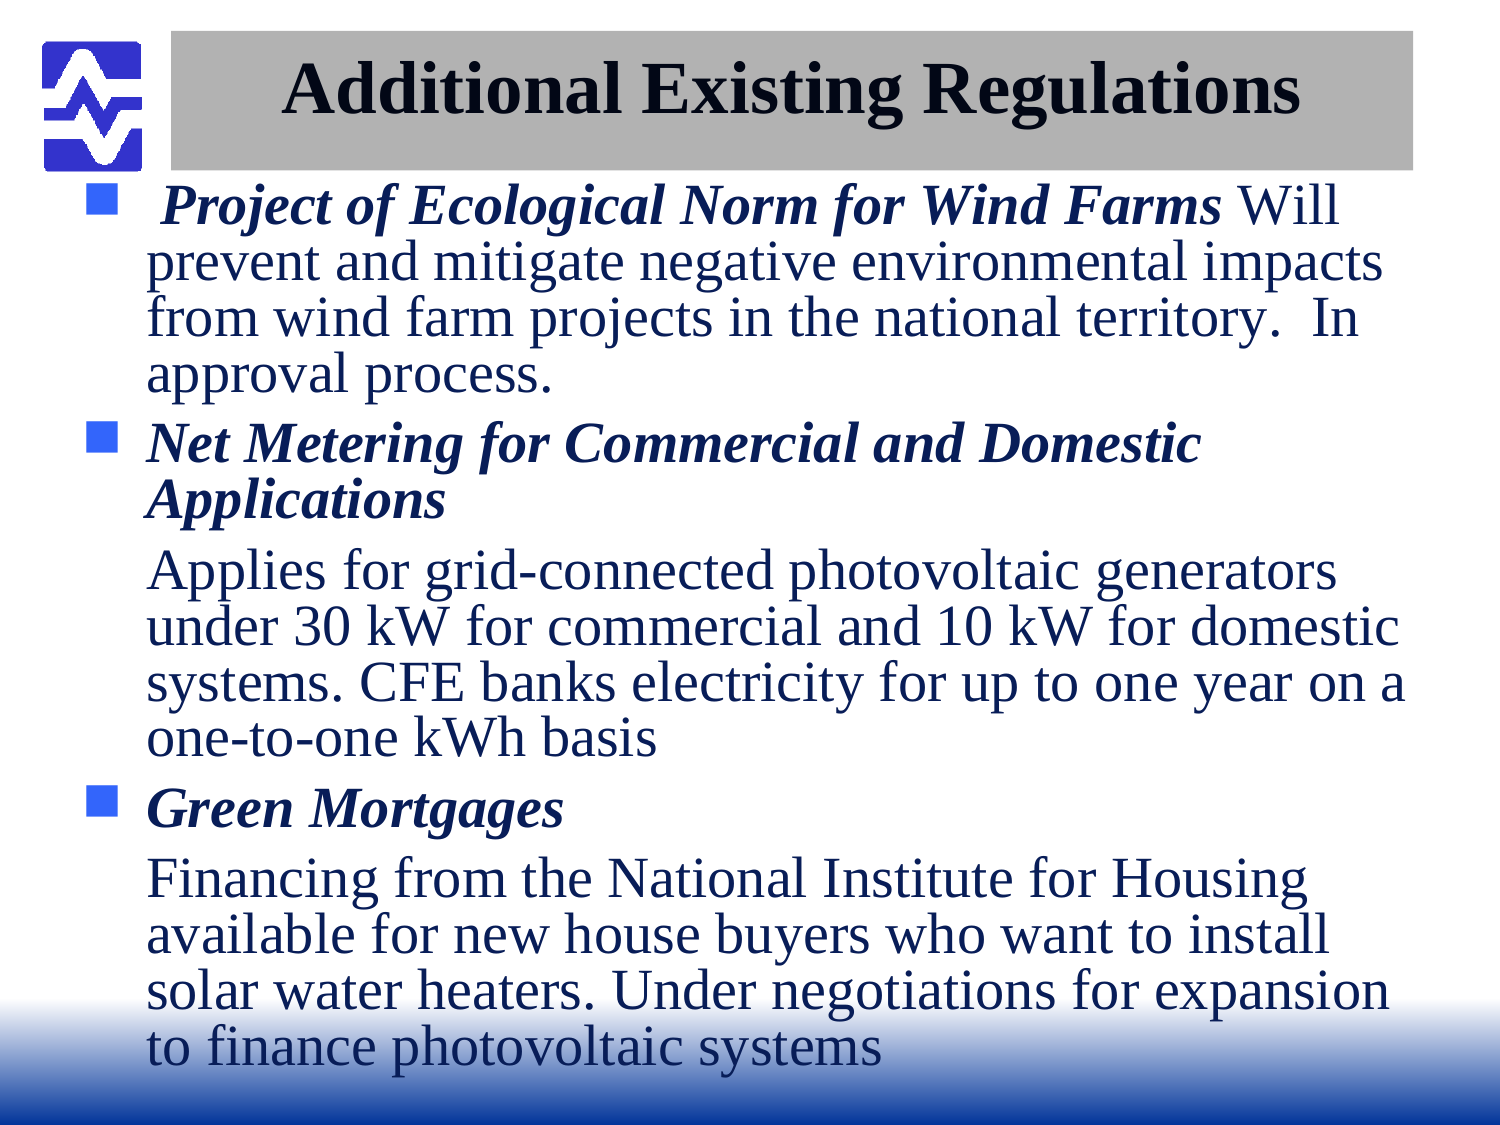

# Additional Existing Regulations
 Project of Ecological Norm for Wind Farms Will prevent and mitigate negative environmental impacts from wind farm projects in the national territory. In approval process.
Net Metering for Commercial and Domestic Applications
	Applies for grid-connected photovoltaic generators under 30 kW for commercial and 10 kW for domestic systems. CFE banks electricity for up to one year on a one-to-one kWh basis
Green Mortgages
	Financing from the National Institute for Housing available for new house buyers who want to install solar water heaters. Under negotiations for expansion to finance photovoltaic systems